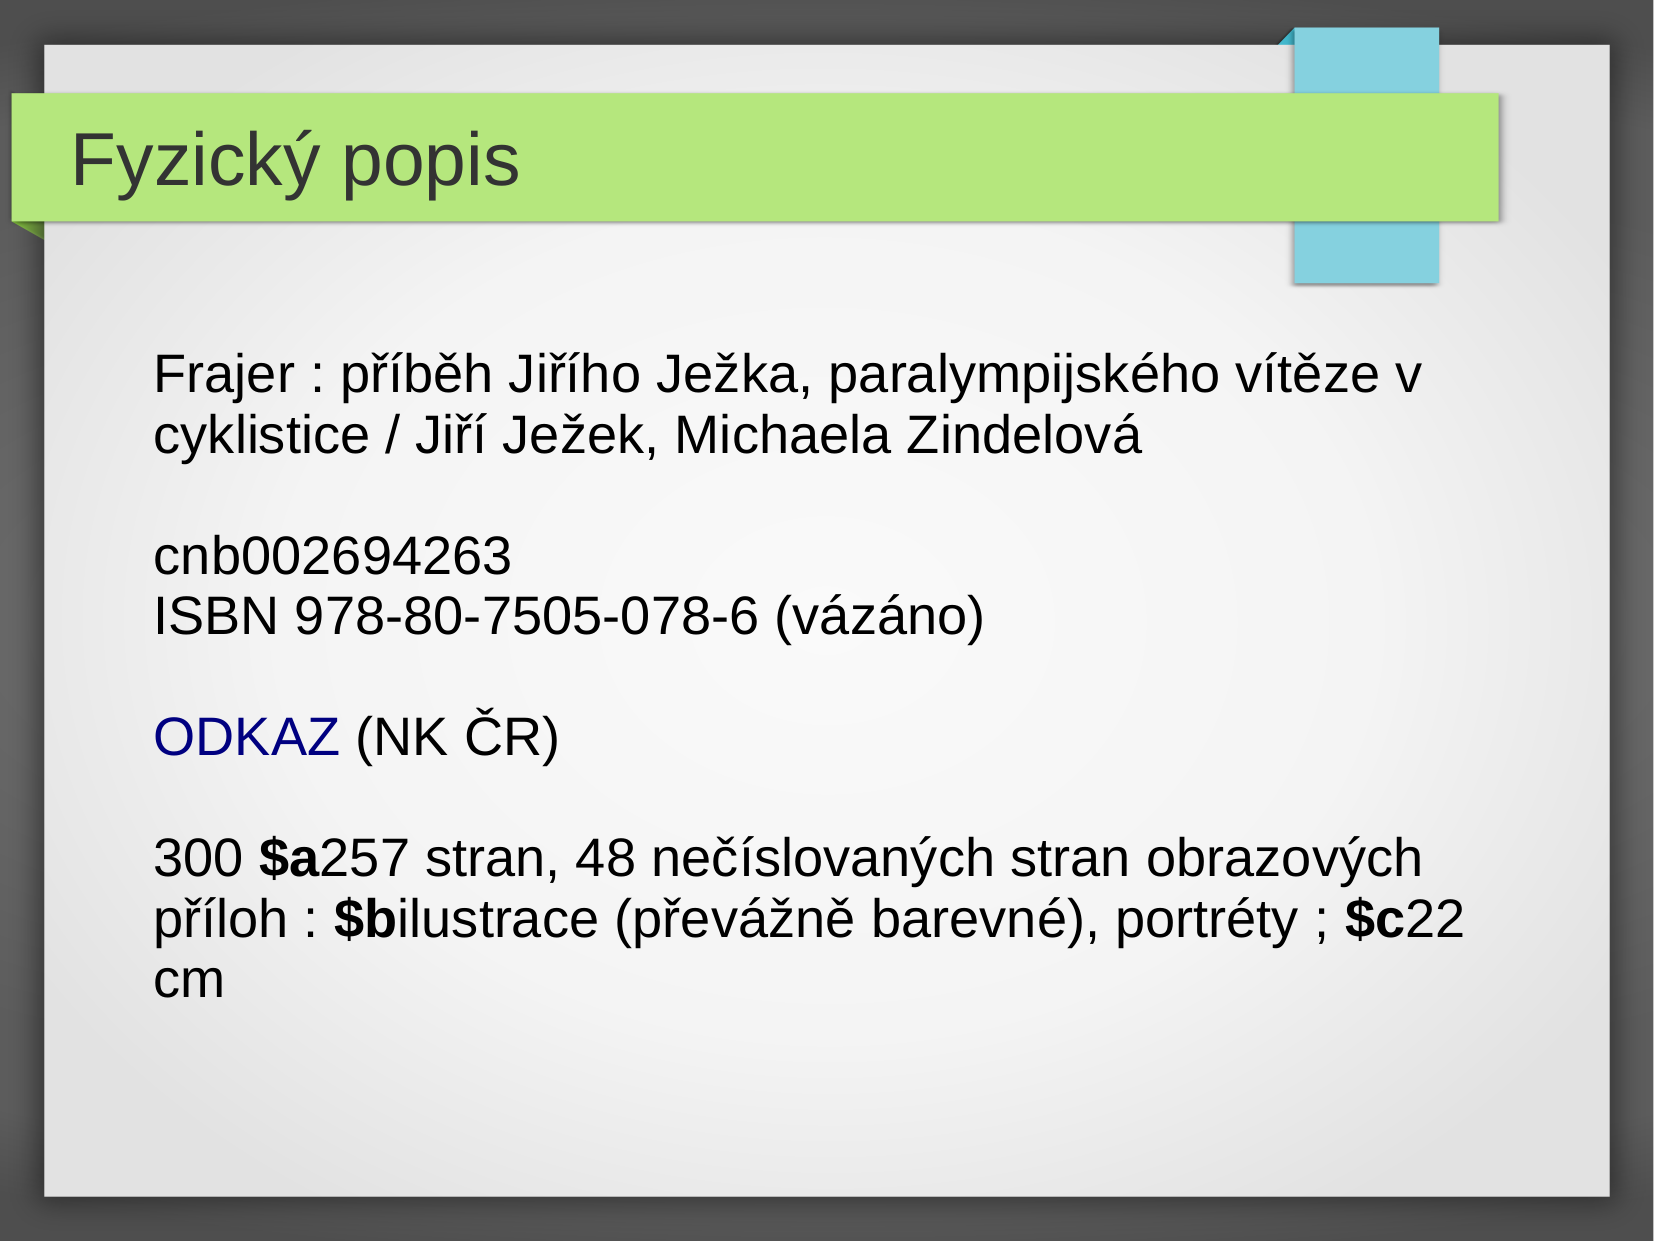

# Fyzický popis
Frajer : příběh Jiřího Ježka, paralympijského vítěze v cyklistice / Jiří Ježek, Michaela Zindelová
cnb002694263
ISBN 978-80-7505-078-6 (vázáno)
ODKAZ (NK ČR)
300 $a257 stran, 48 nečíslovaných stran obrazových příloh : $bilustrace (převážně barevné), portréty ; $c22 cm